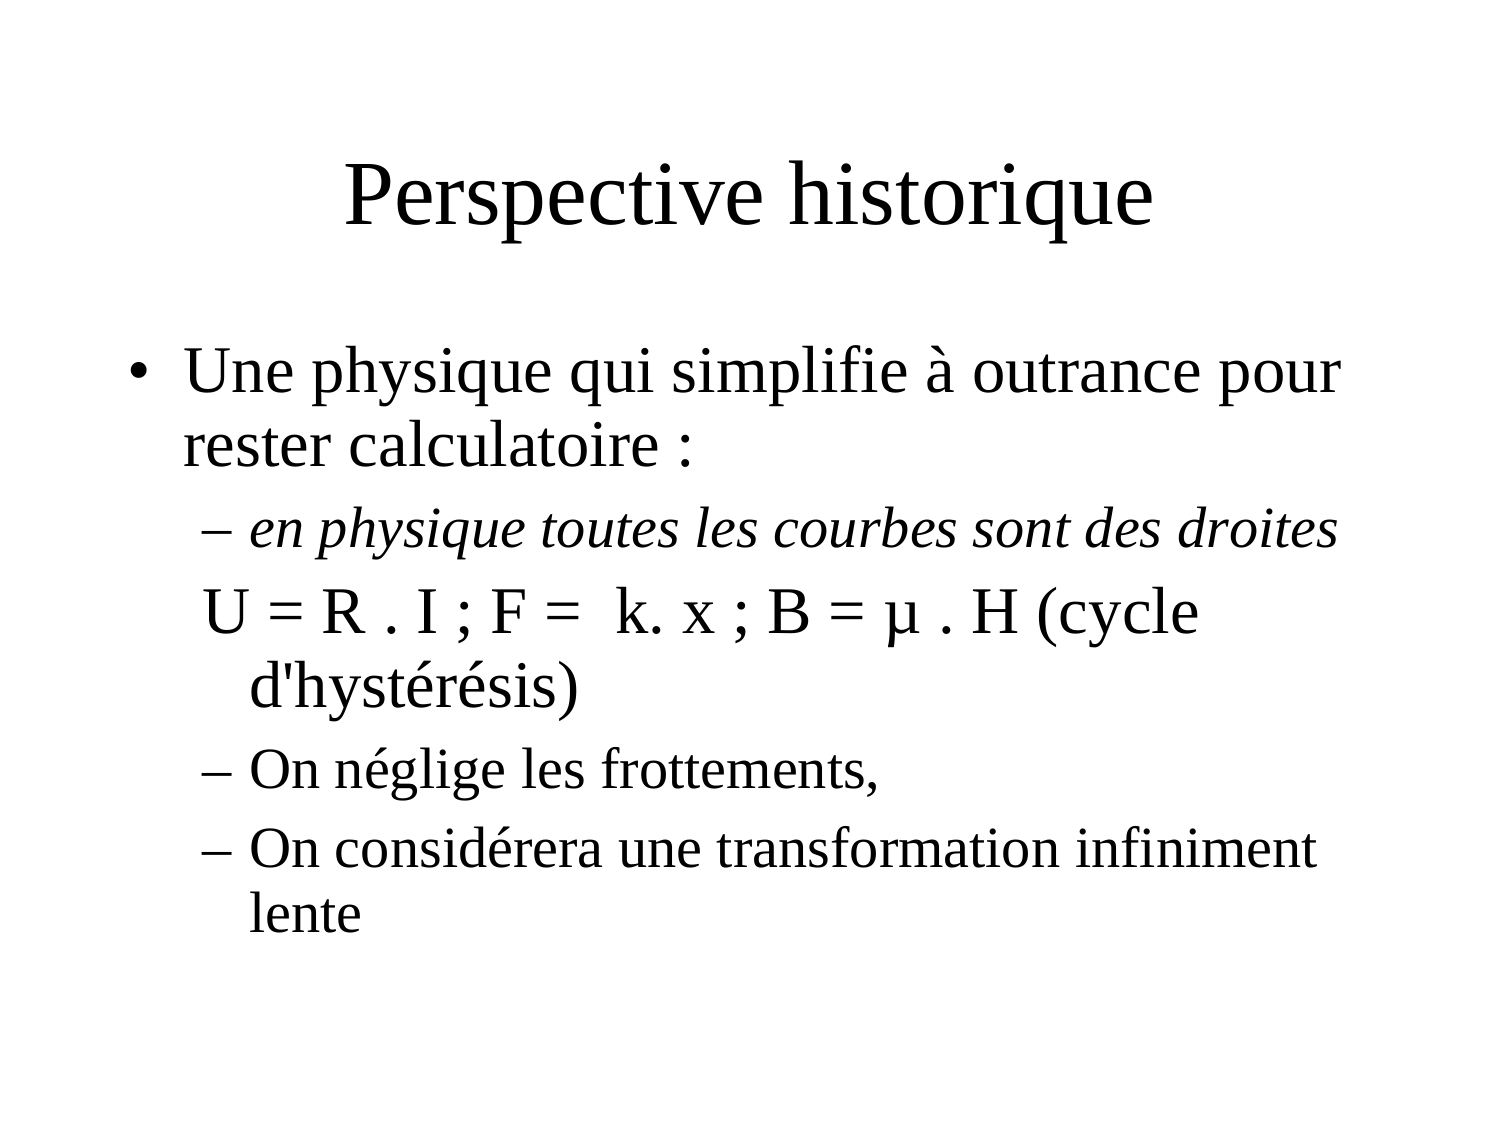

# Perspective historique
Une physique qui simplifie à outrance pour rester calculatoire :
en physique toutes les courbes sont des droites
U = R . I ; F = k. x ; B = µ . H (cycle d'hystérésis)
On néglige les frottements,
On considérera une transformation infiniment lente